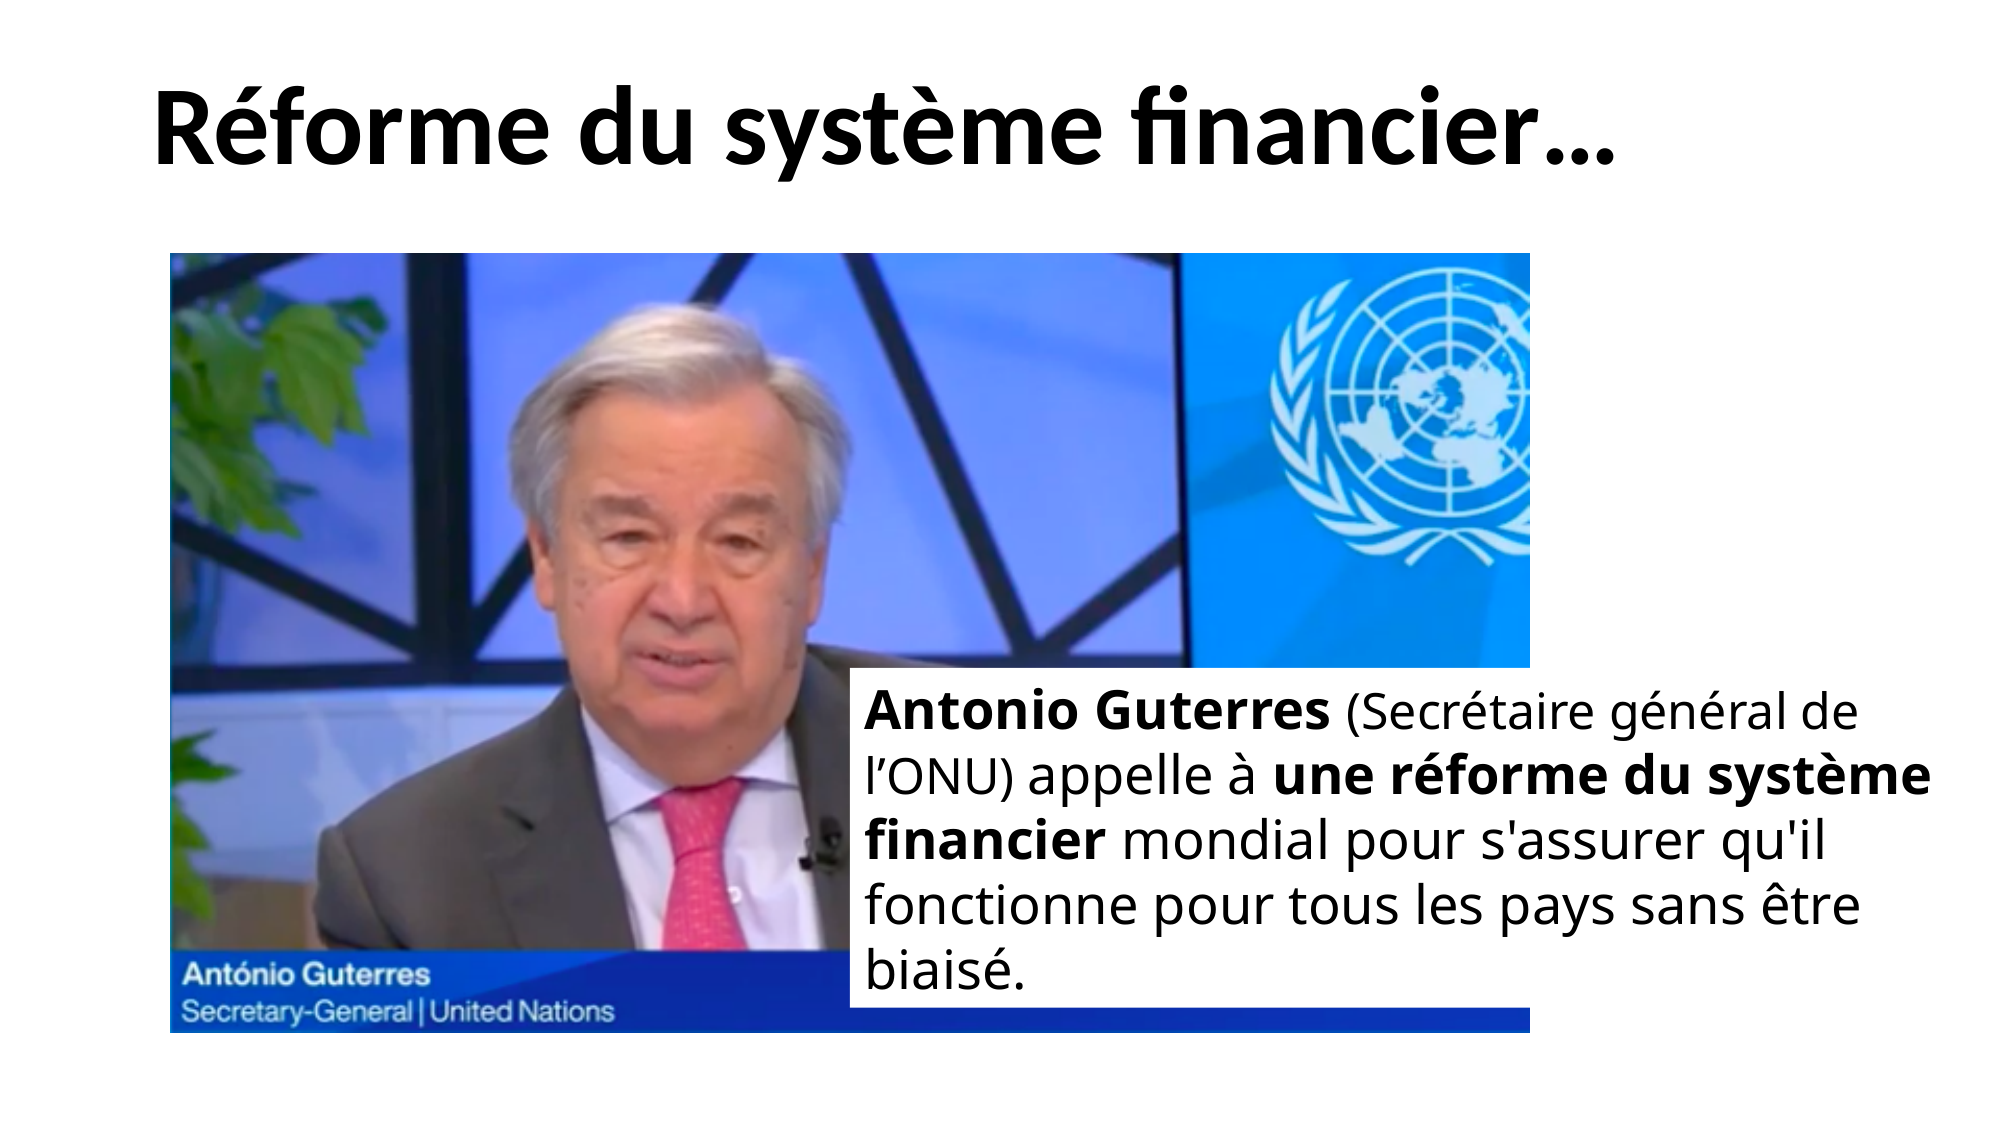

# Réforme du système financier…
Antonio Guterres (Secrétaire général de l’ONU) appelle à une réforme du système financier mondial pour s'assurer qu'il fonctionne pour tous les pays sans être biaisé.